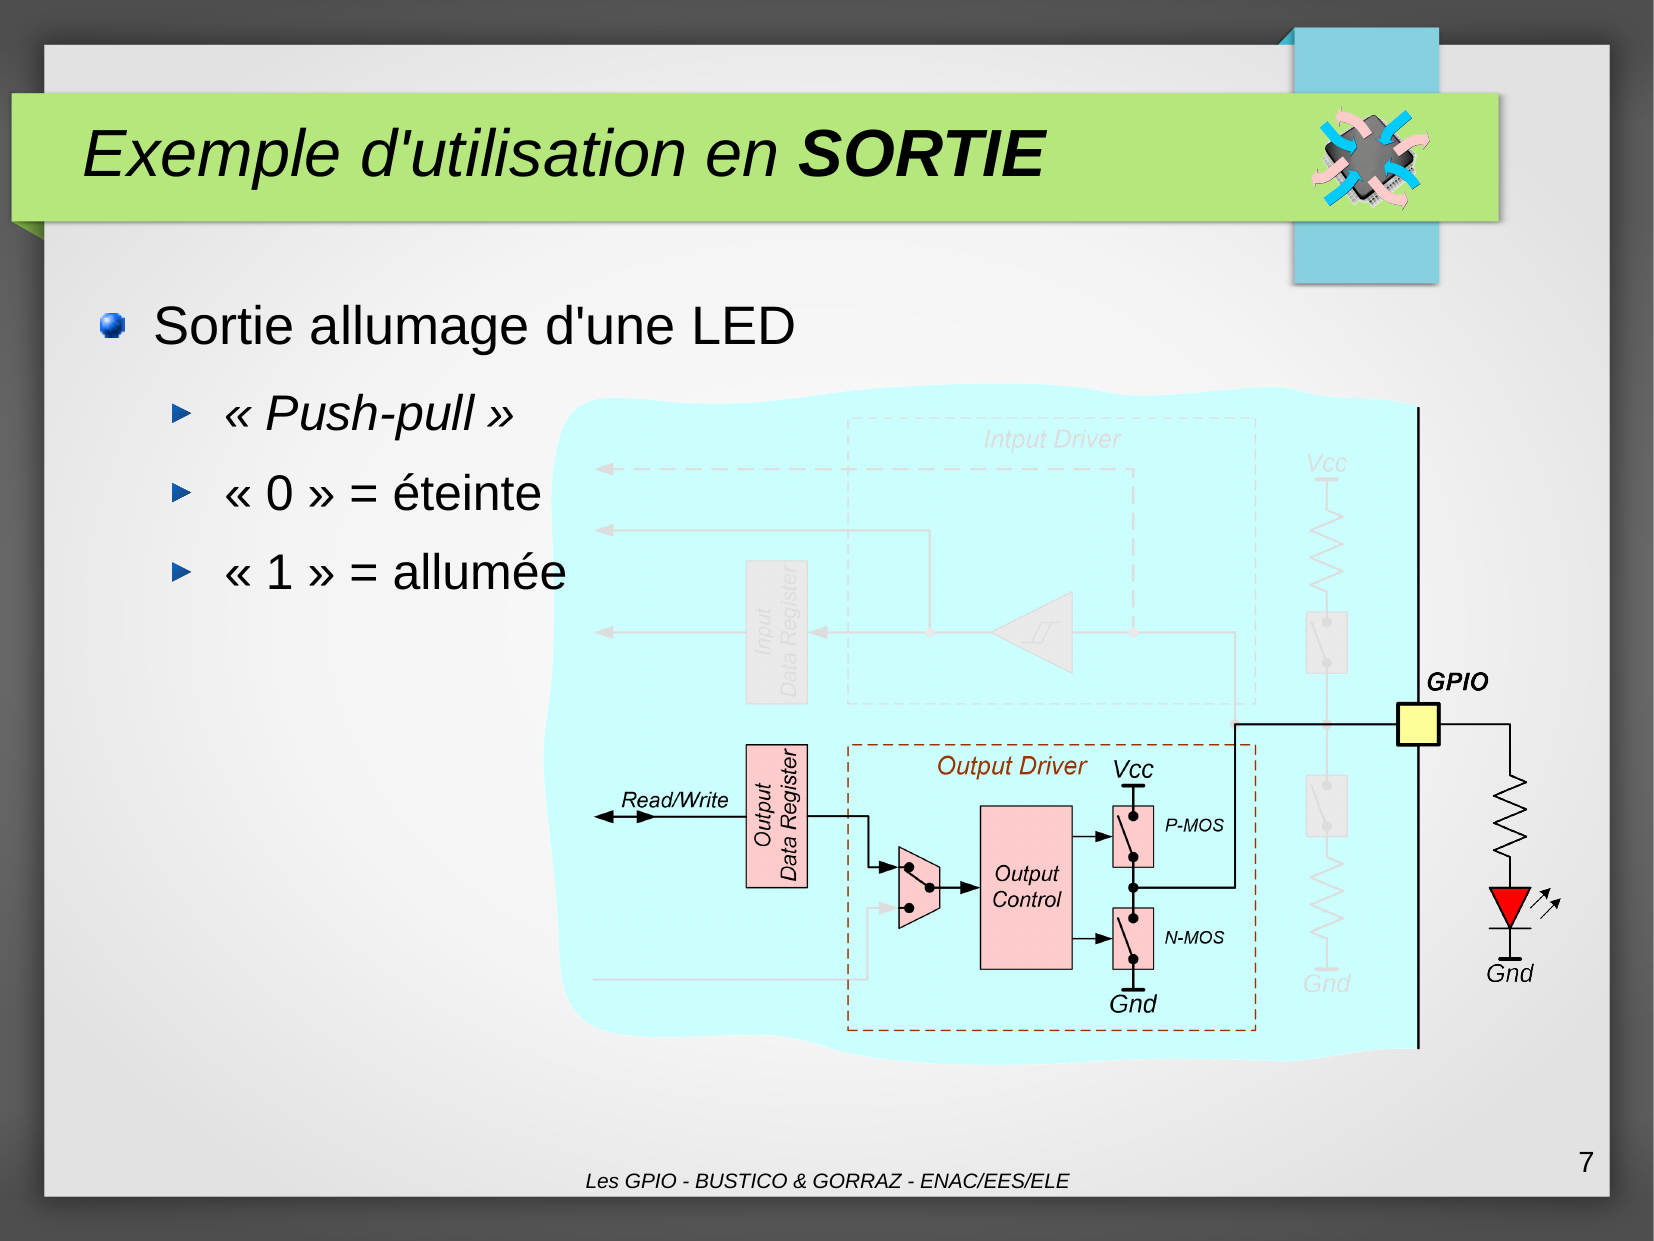

# Exemple d'utilisation en SORTIE
Sortie allumage d'une LED
« Push-pull »
« 0 » = éteinte
« 1 » = allumée
7
Les GPIO - BUSTICO & GORRAZ - ENAC/EES/ELE